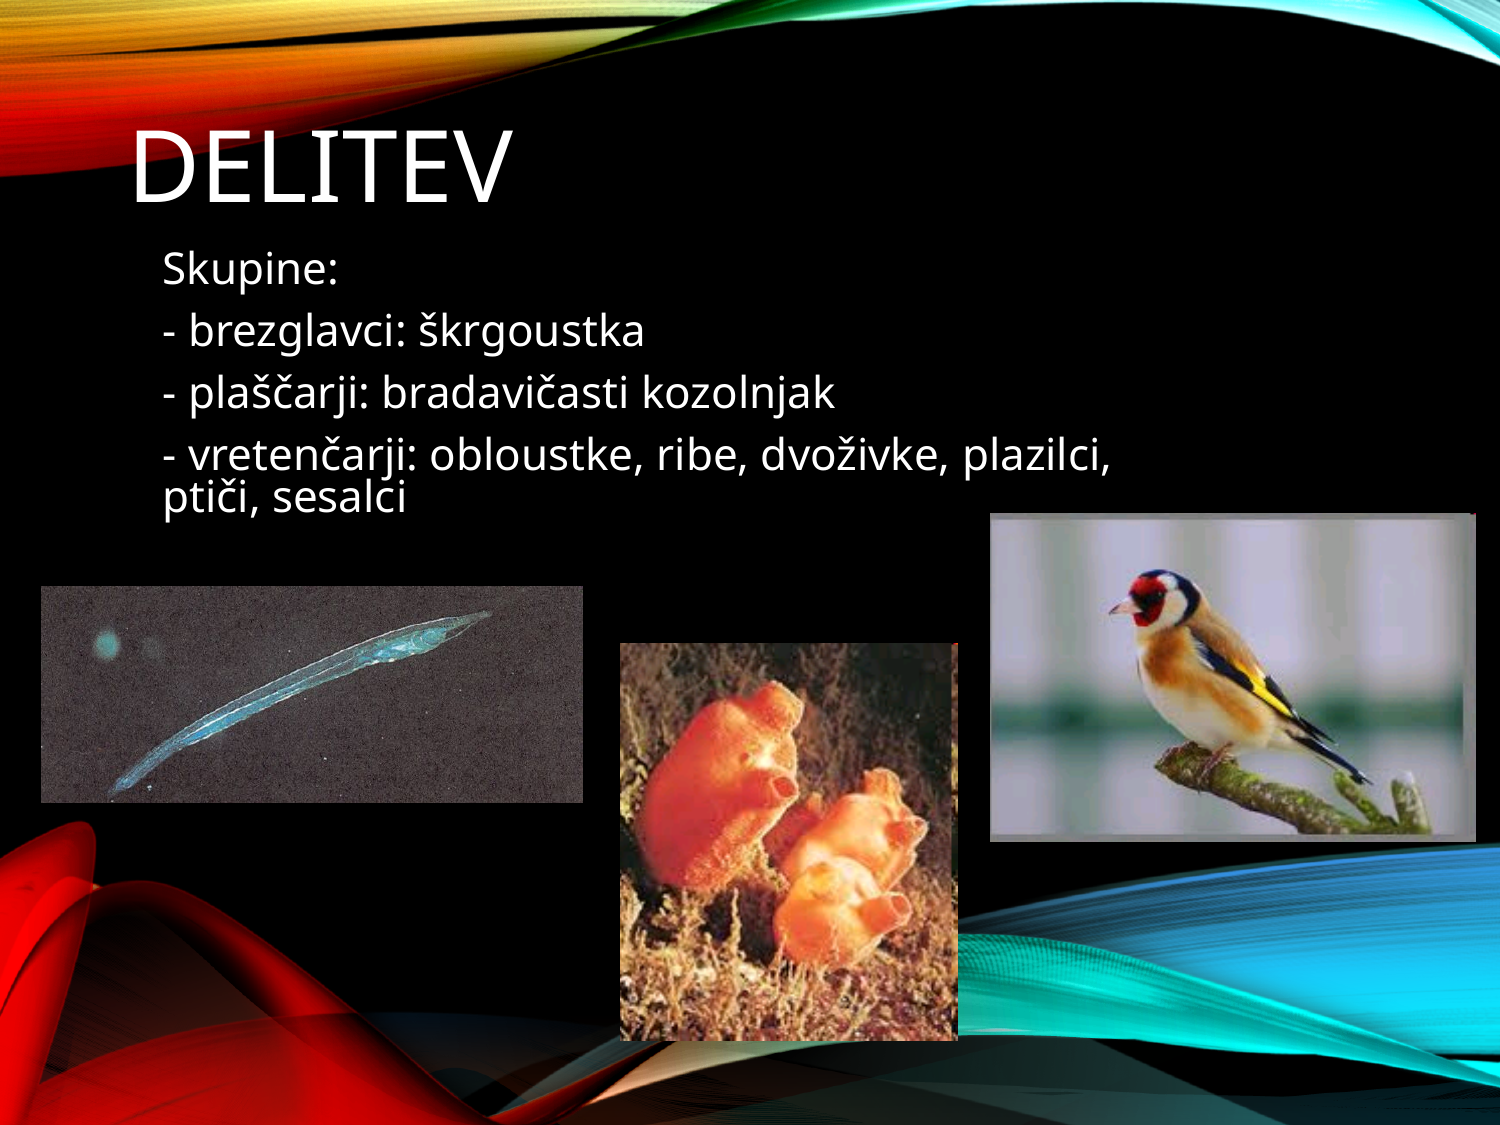

# DELITEV
Skupine:
- brezglavci: škrgoustka
- plaščarji: bradavičasti kozolnjak
- vretenčarji: obloustke, ribe, dvoživke, plazilci, ptiči, sesalci